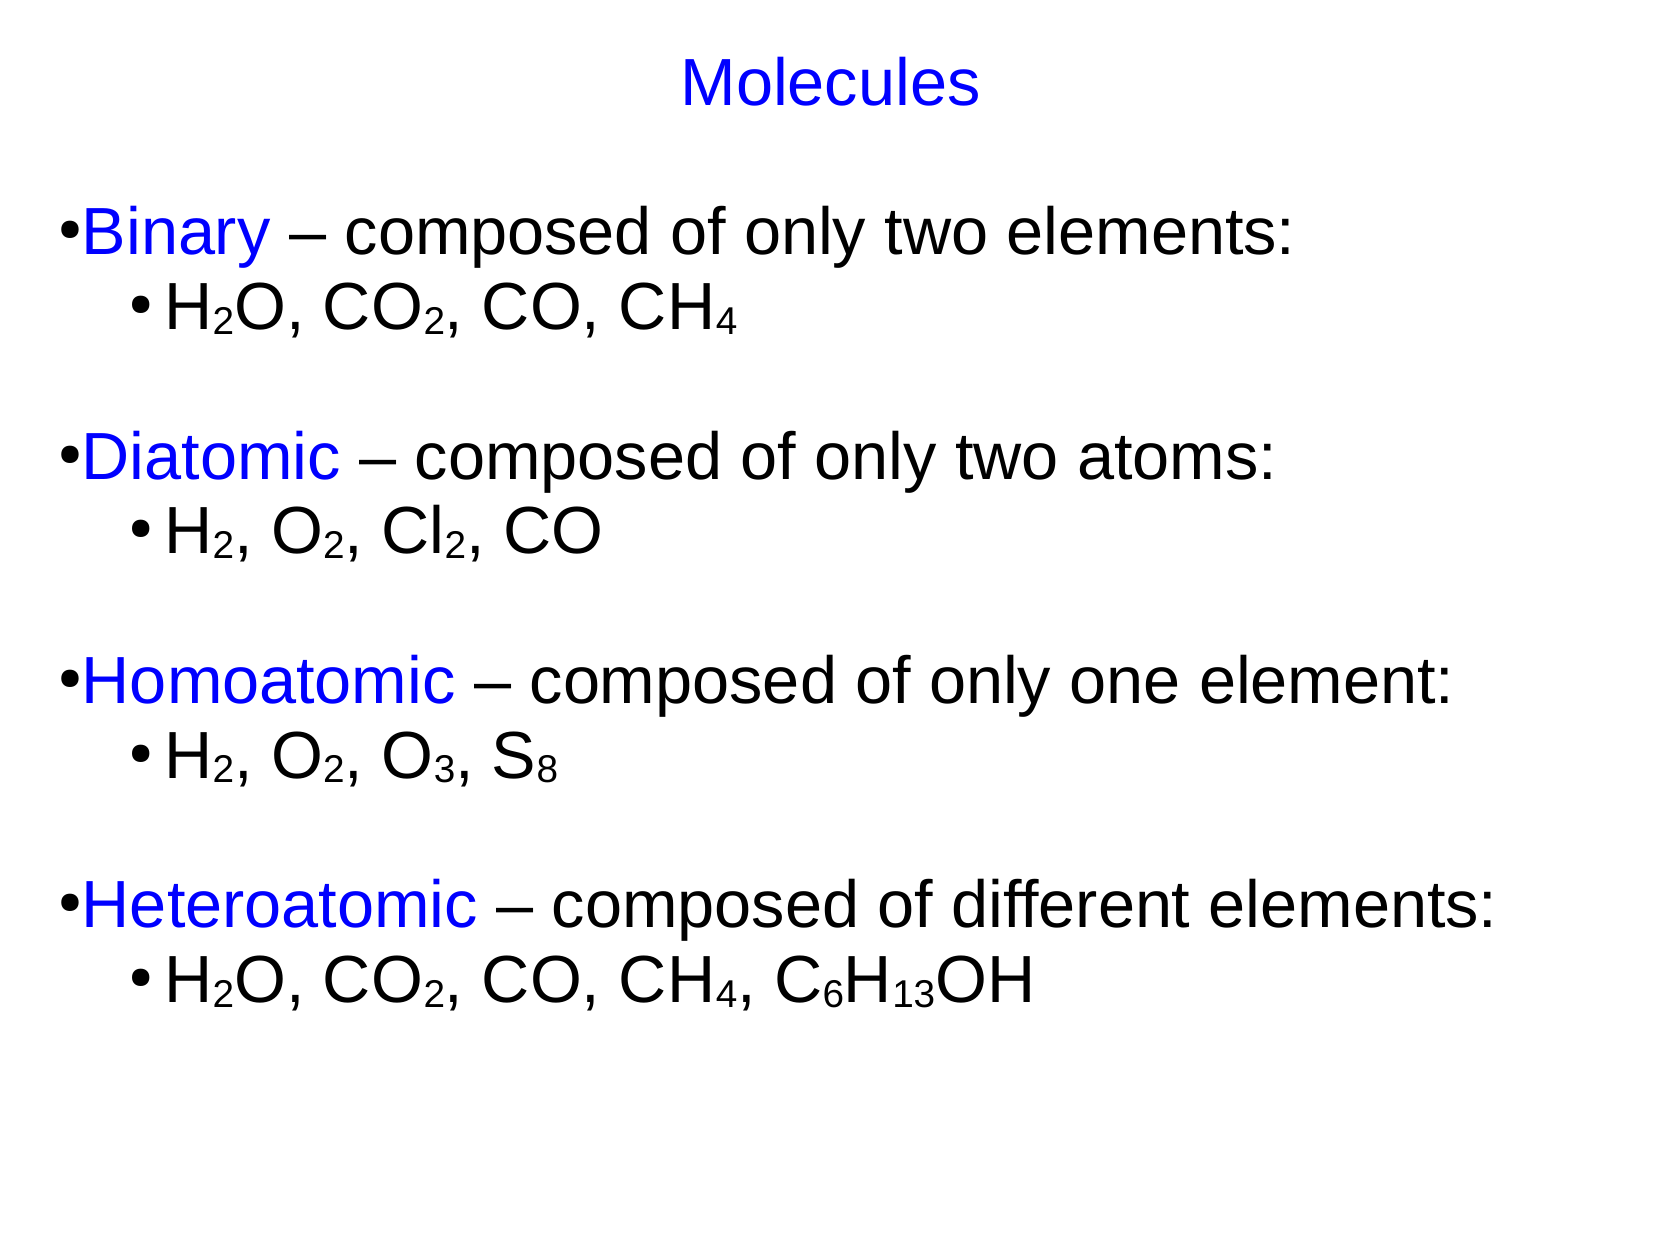

Molecules
Binary – composed of only two elements:
H2O, CO2, CO, CH4
Diatomic – composed of only two atoms:
H2, O2, Cl2, CO
Homoatomic – composed of only one element:
H2, O2, O3, S8
Heteroatomic – composed of different elements:
H2O, CO2, CO, CH4, C6H13OH